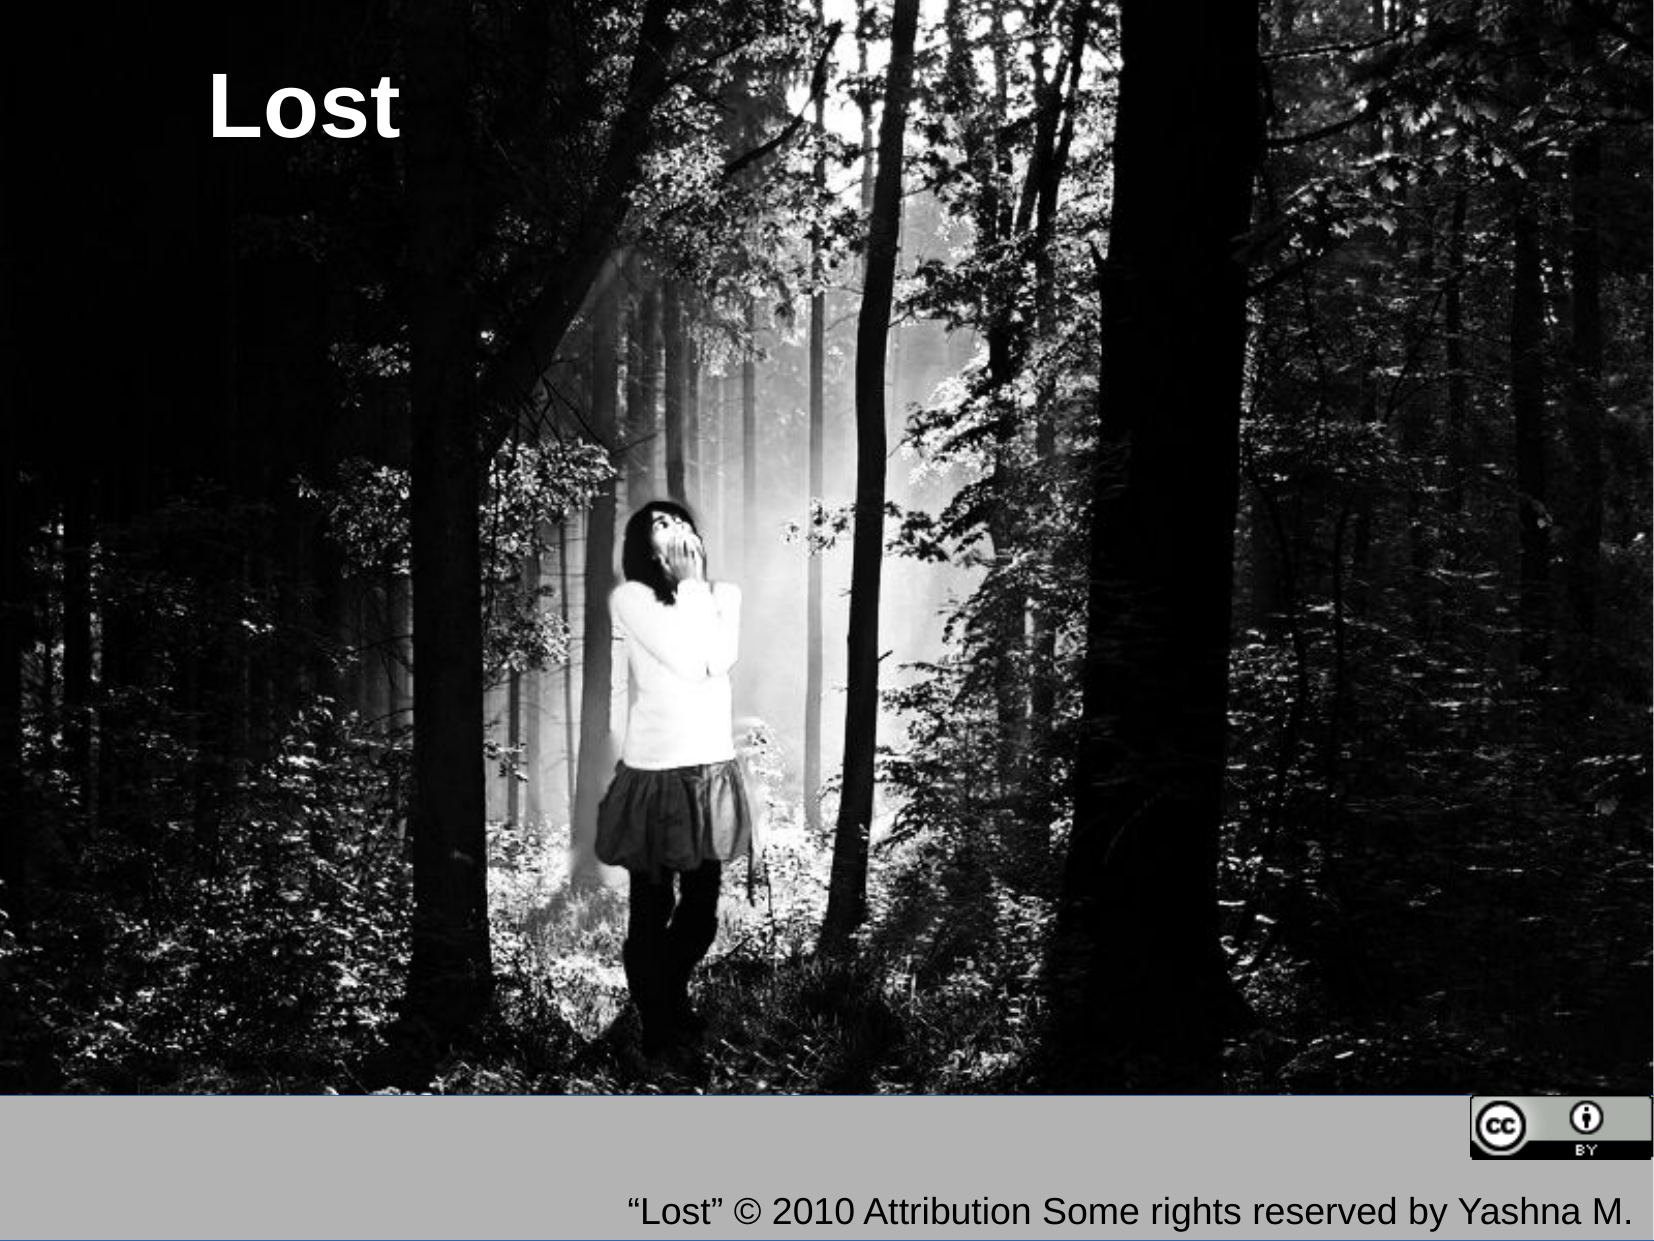

# Lost
“Lost” © 2010 Attribution Some rights reserved by Yashna M.